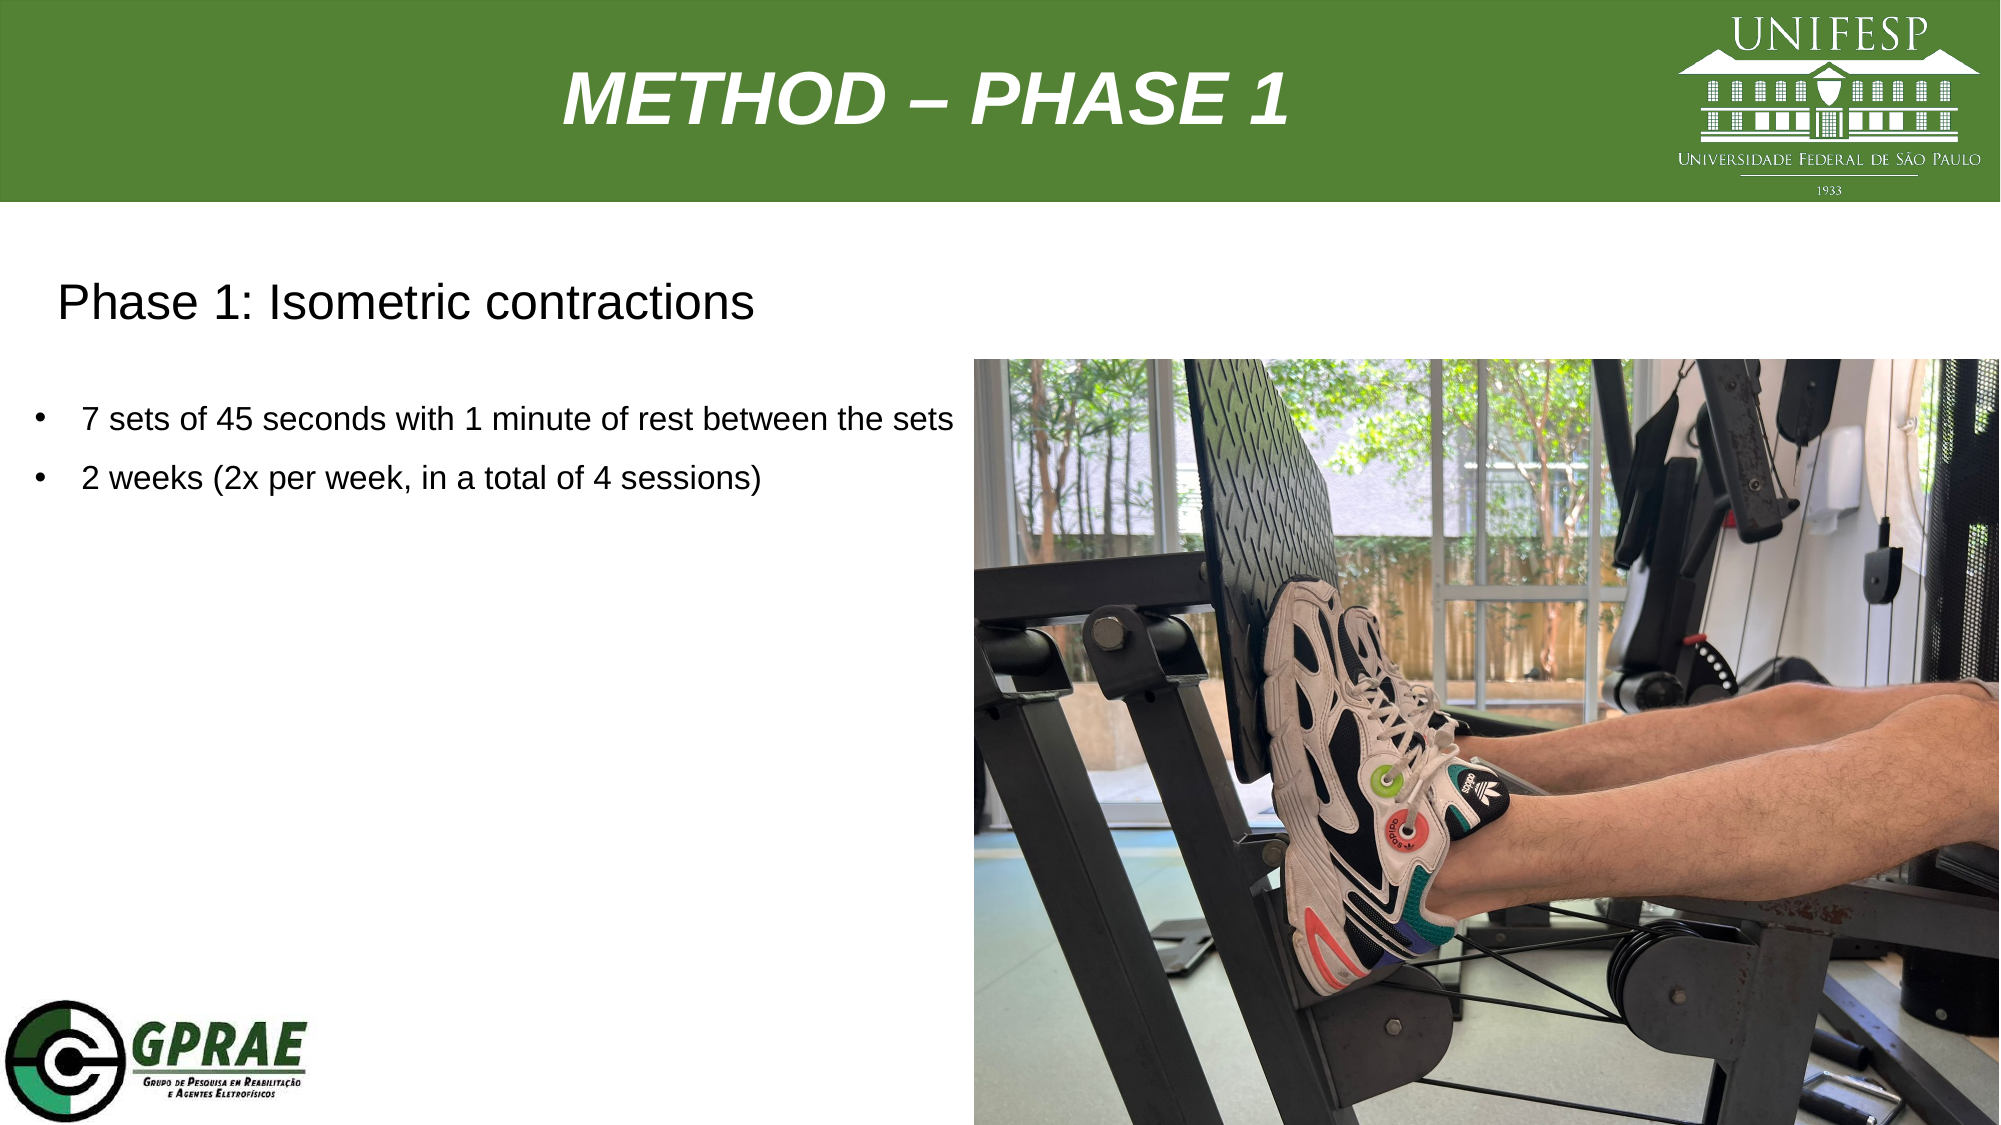

METHOD – Phase 1
Phase 1: Isometric contractions
7 sets of 45 seconds with 1 minute of rest between the sets
2 weeks (2x per week, in a total of 4 sessions)